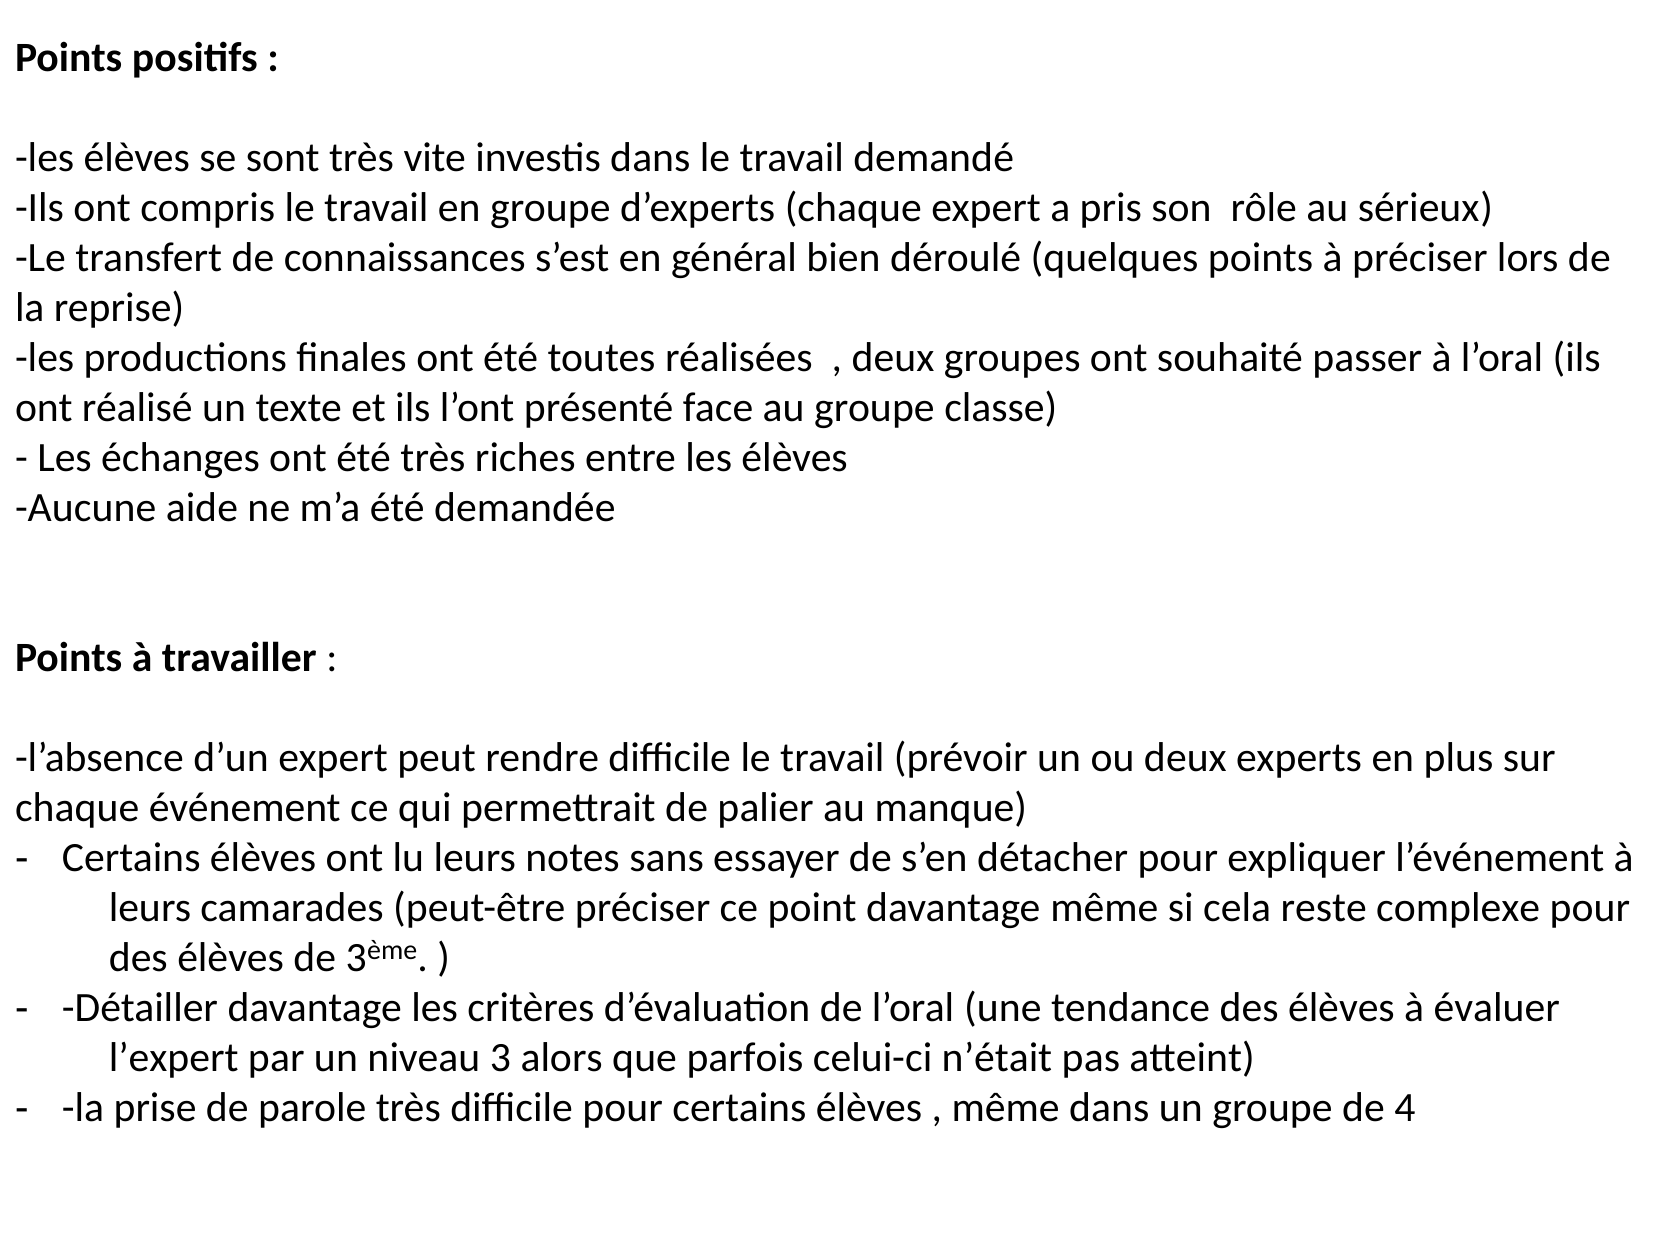

Points positifs :
-les élèves se sont très vite investis dans le travail demandé
-Ils ont compris le travail en groupe d’experts (chaque expert a pris son rôle au sérieux)
-Le transfert de connaissances s’est en général bien déroulé (quelques points à préciser lors de la reprise)
-les productions finales ont été toutes réalisées , deux groupes ont souhaité passer à l’oral (ils ont réalisé un texte et ils l’ont présenté face au groupe classe)
- Les échanges ont été très riches entre les élèves
-Aucune aide ne m’a été demandée
Points à travailler :
-l’absence d’un expert peut rendre difficile le travail (prévoir un ou deux experts en plus sur chaque événement ce qui permettrait de palier au manque)
Certains élèves ont lu leurs notes sans essayer de s’en détacher pour expliquer l’événement à leurs camarades (peut-être préciser ce point davantage même si cela reste complexe pour des élèves de 3ème. )
-Détailler davantage les critères d’évaluation de l’oral (une tendance des élèves à évaluer l’expert par un niveau 3 alors que parfois celui-ci n’était pas atteint)
-la prise de parole très difficile pour certains élèves , même dans un groupe de 4